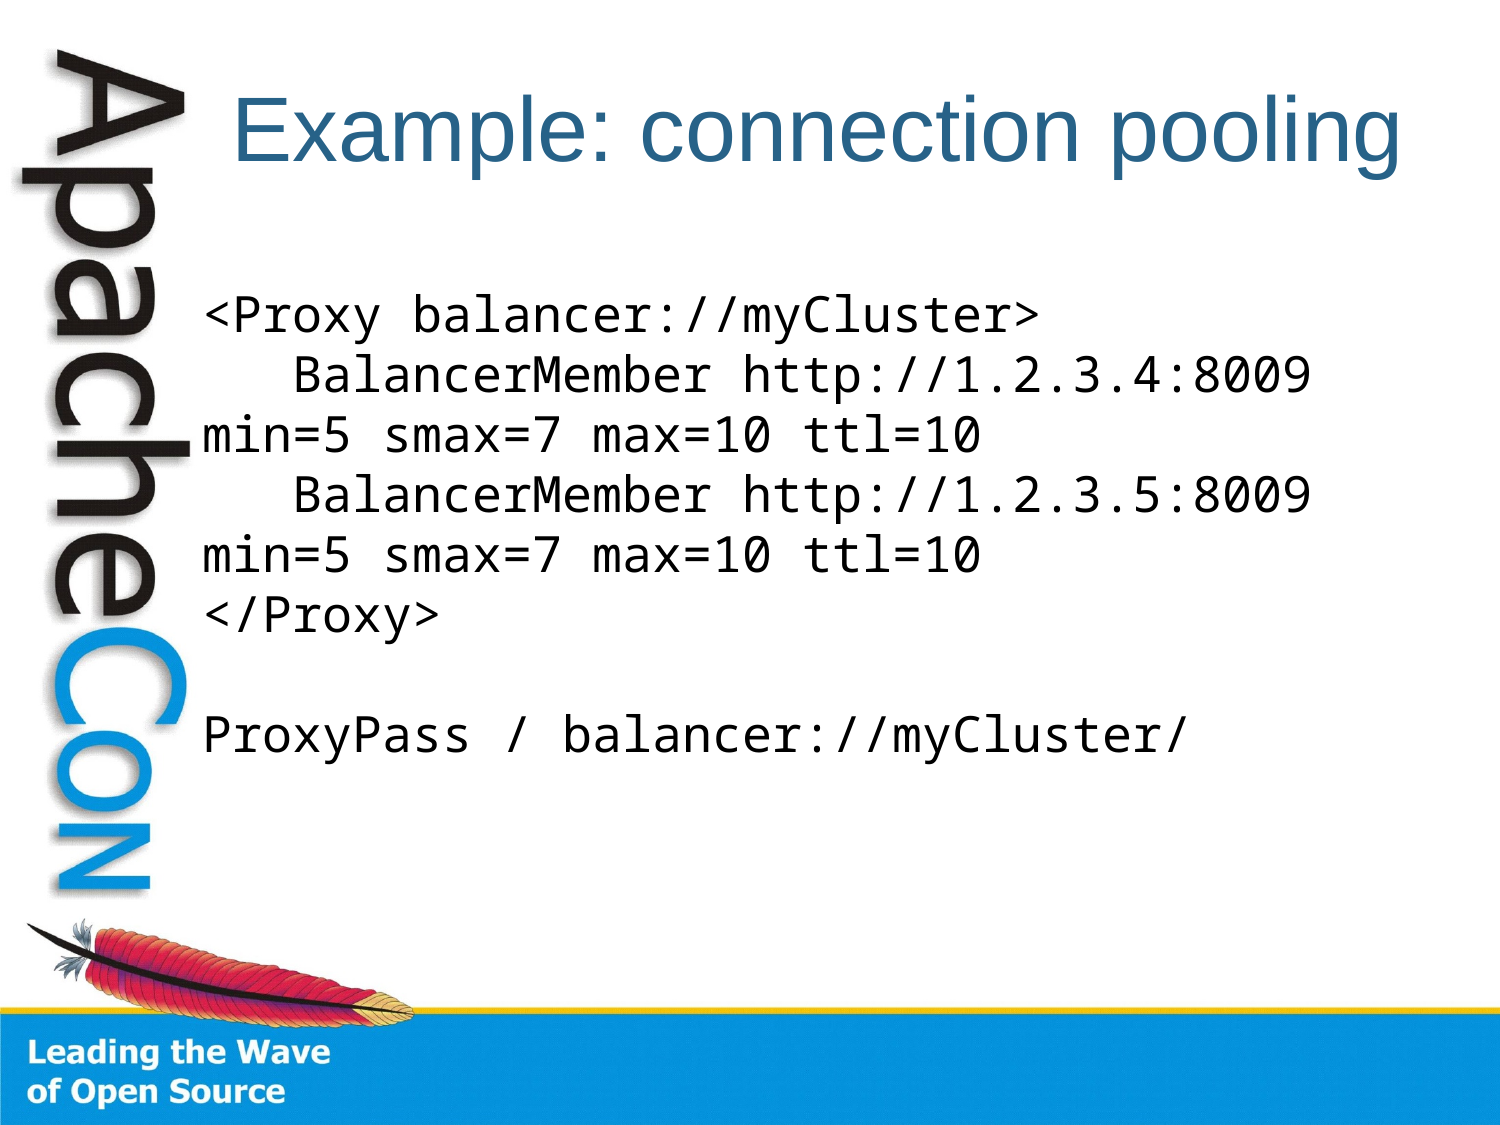

# Example: connection pooling
<Proxy balancer://myCluster>
 BalancerMember http://1.2.3.4:8009 min=5 smax=7 max=10 ttl=10
 BalancerMember http://1.2.3.5:8009 min=5 smax=7 max=10 ttl=10
</Proxy>
ProxyPass / balancer://myCluster/